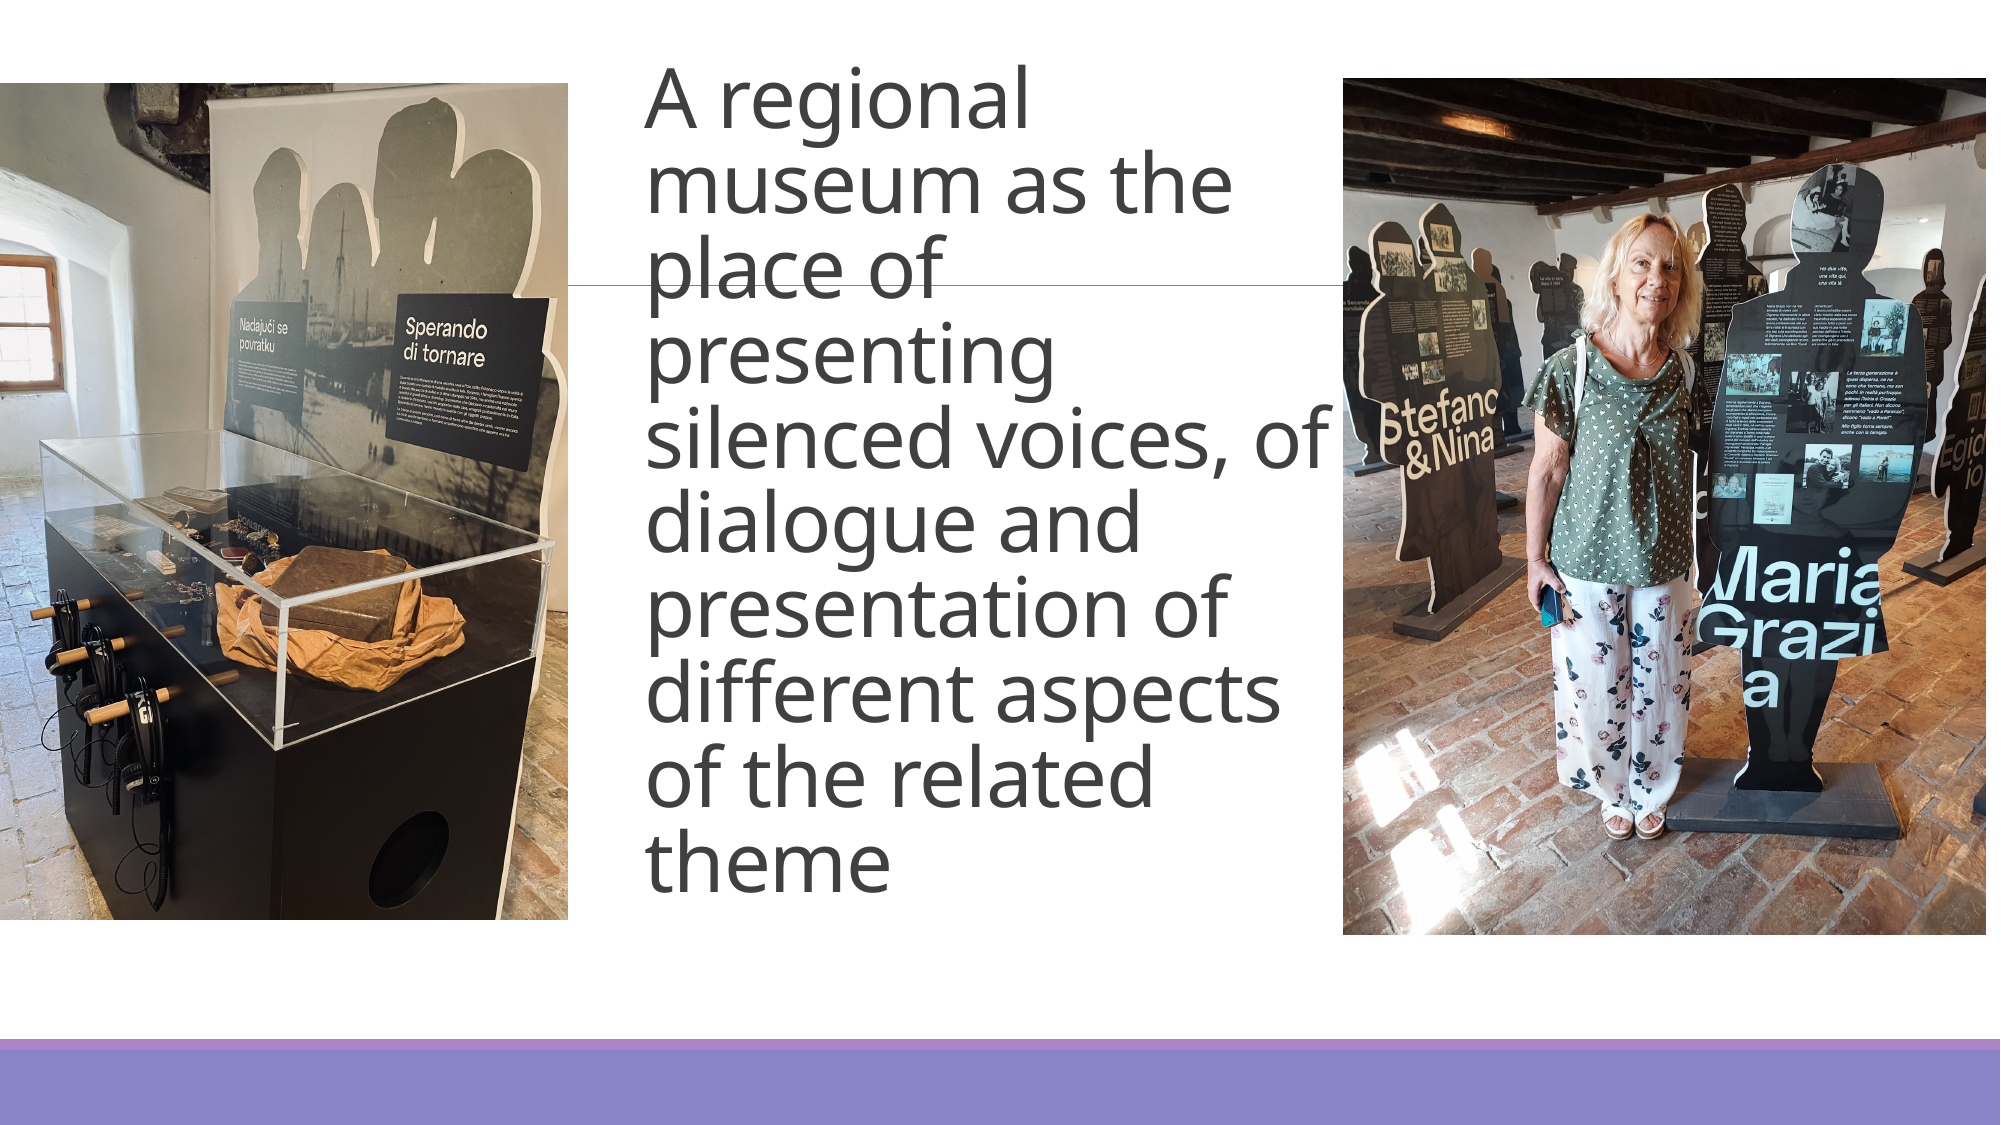

# A regional museum as the place of presenting silenced voices, of dialogue and presentation of different aspects of the related theme